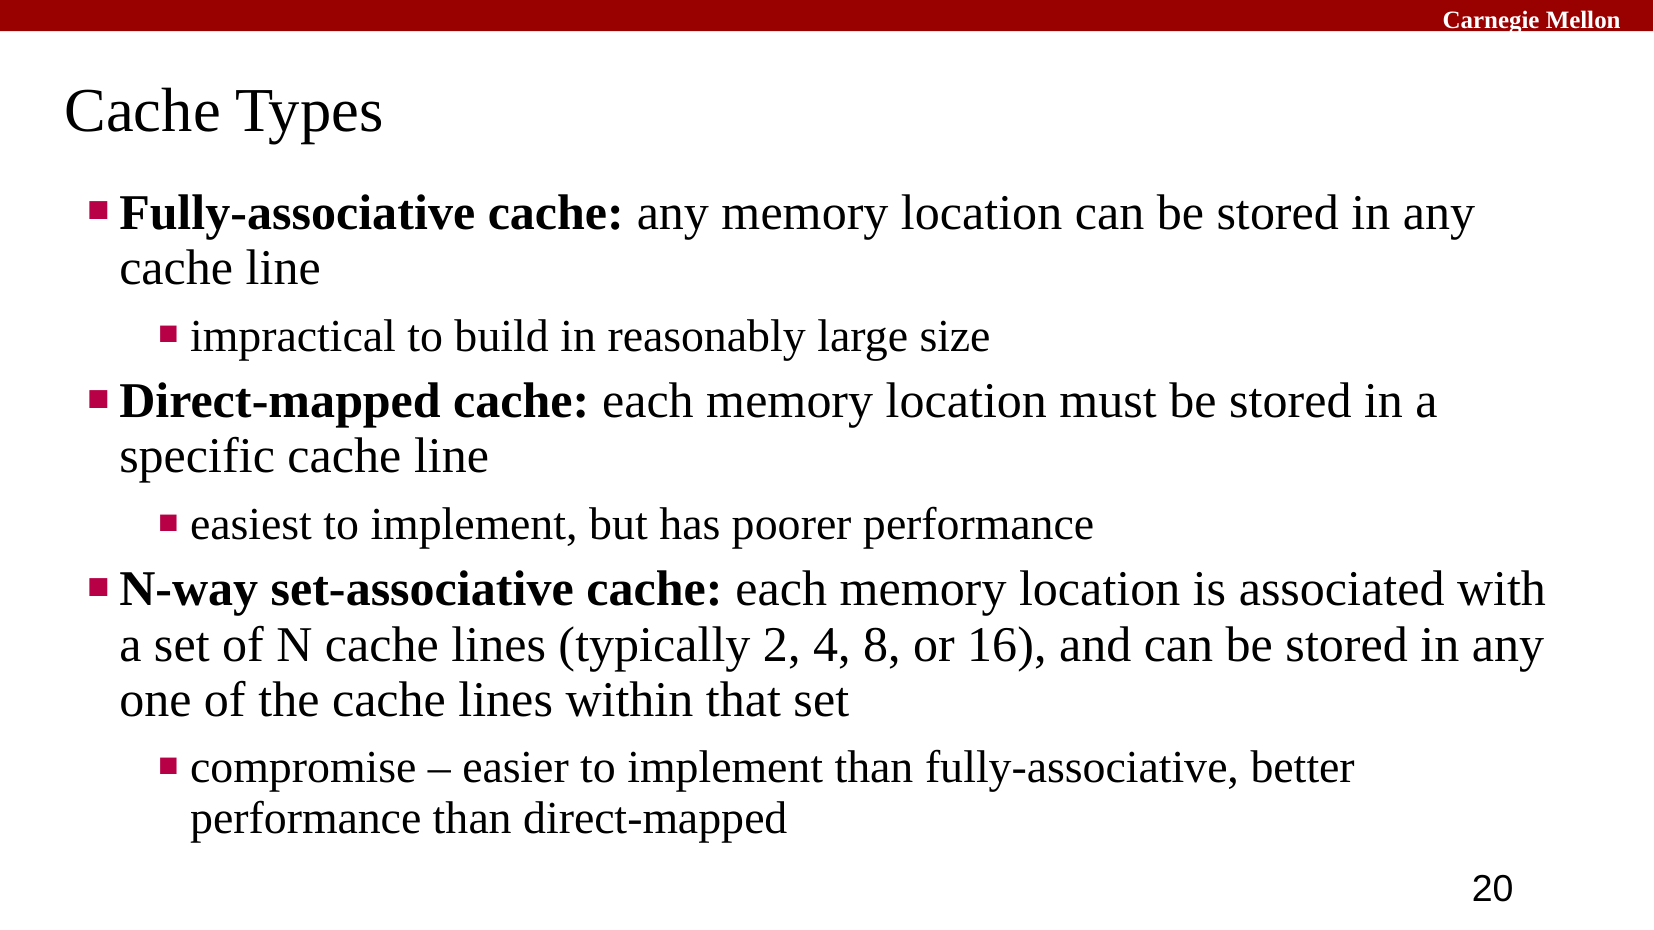

# Cache Types
Fully-associative cache: any memory location can be stored in any cache line
impractical to build in reasonably large size
Direct-mapped cache: each memory location must be stored in a specific cache line
easiest to implement, but has poorer performance
N-way set-associative cache: each memory location is associated with a set of N cache lines (typically 2, 4, 8, or 16), and can be stored in any one of the cache lines within that set
compromise – easier to implement than fully-associative, better performance than direct-mapped